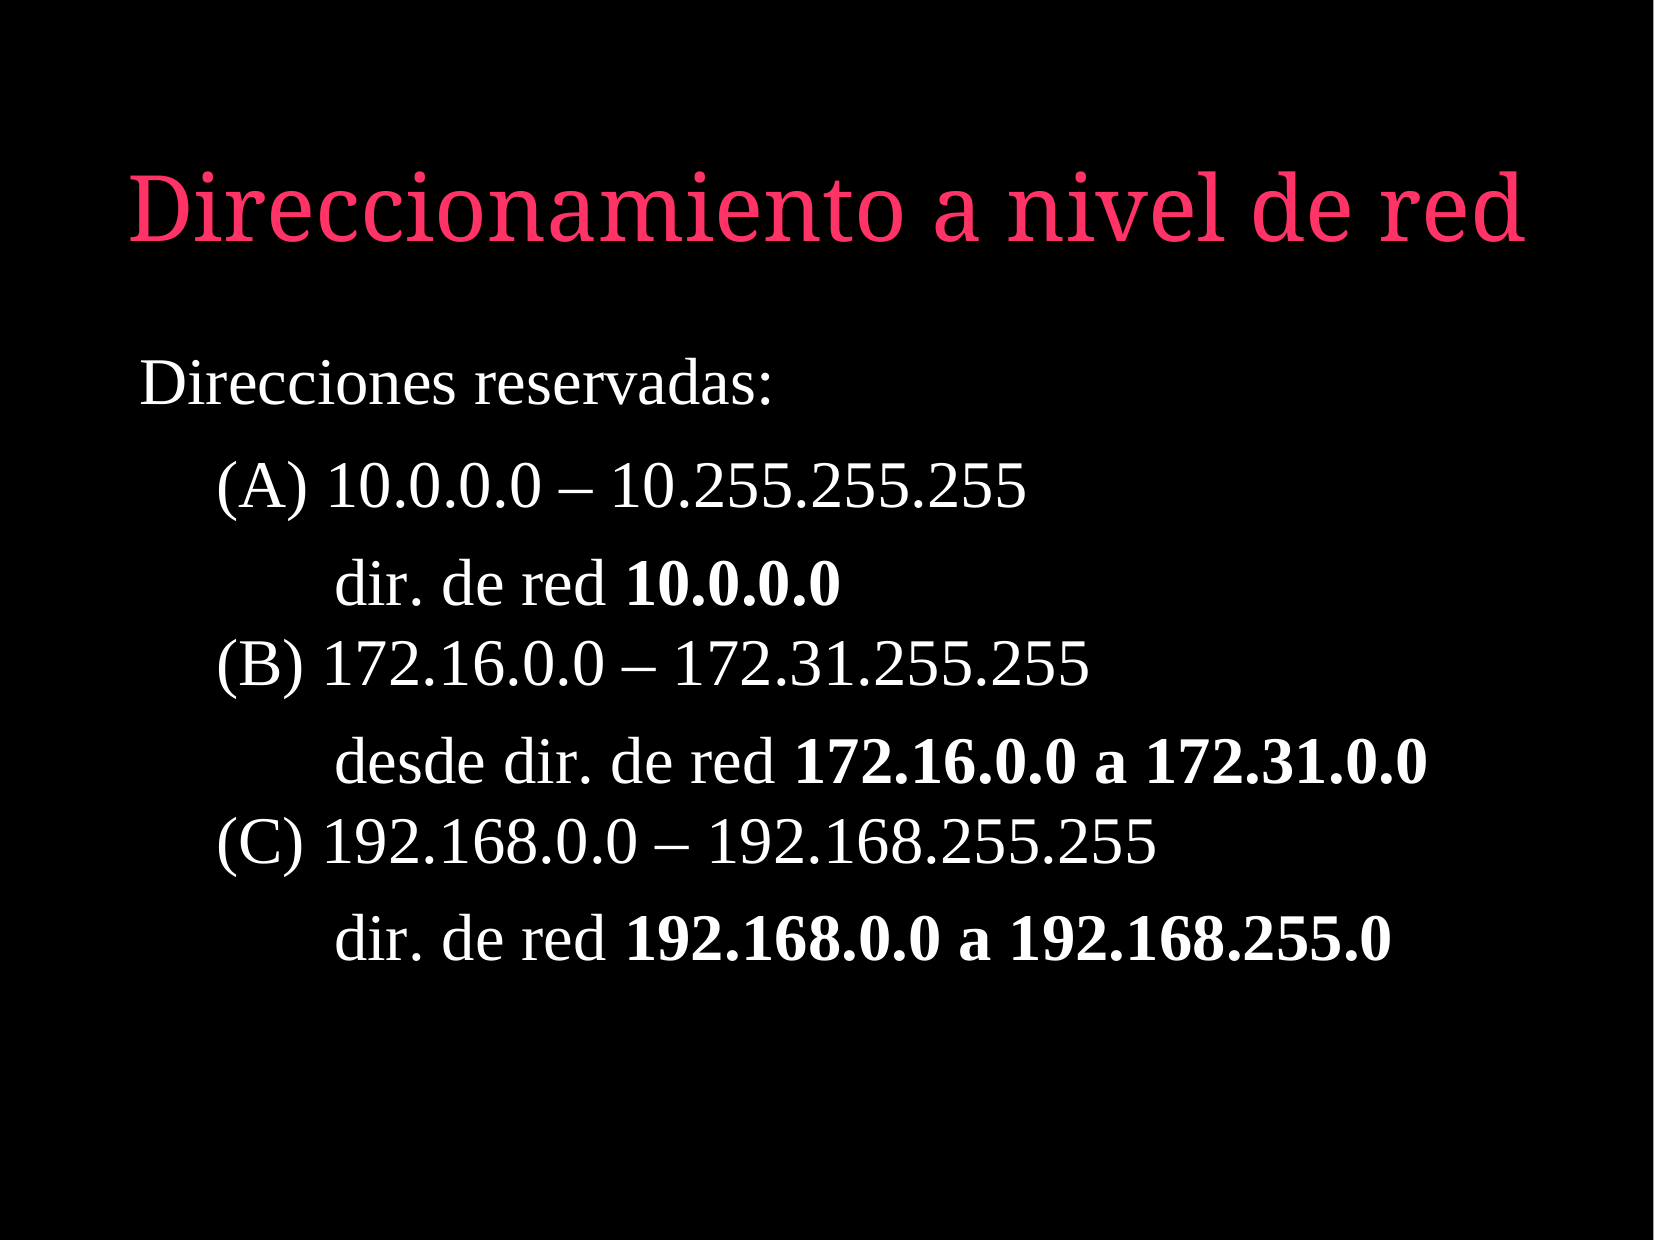

# Direccionamiento a nivel de red
Direcciones reservadas:
(A) 10.0.0.0 – 10.255.255.255
dir. de red 10.0.0.0
(B) 172.16.0.0 – 172.31.255.255
desde dir. de red 172.16.0.0 a 172.31.0.0
(C) 192.168.0.0 – 192.168.255.255
dir. de red 192.168.0.0 a 192.168.255.0